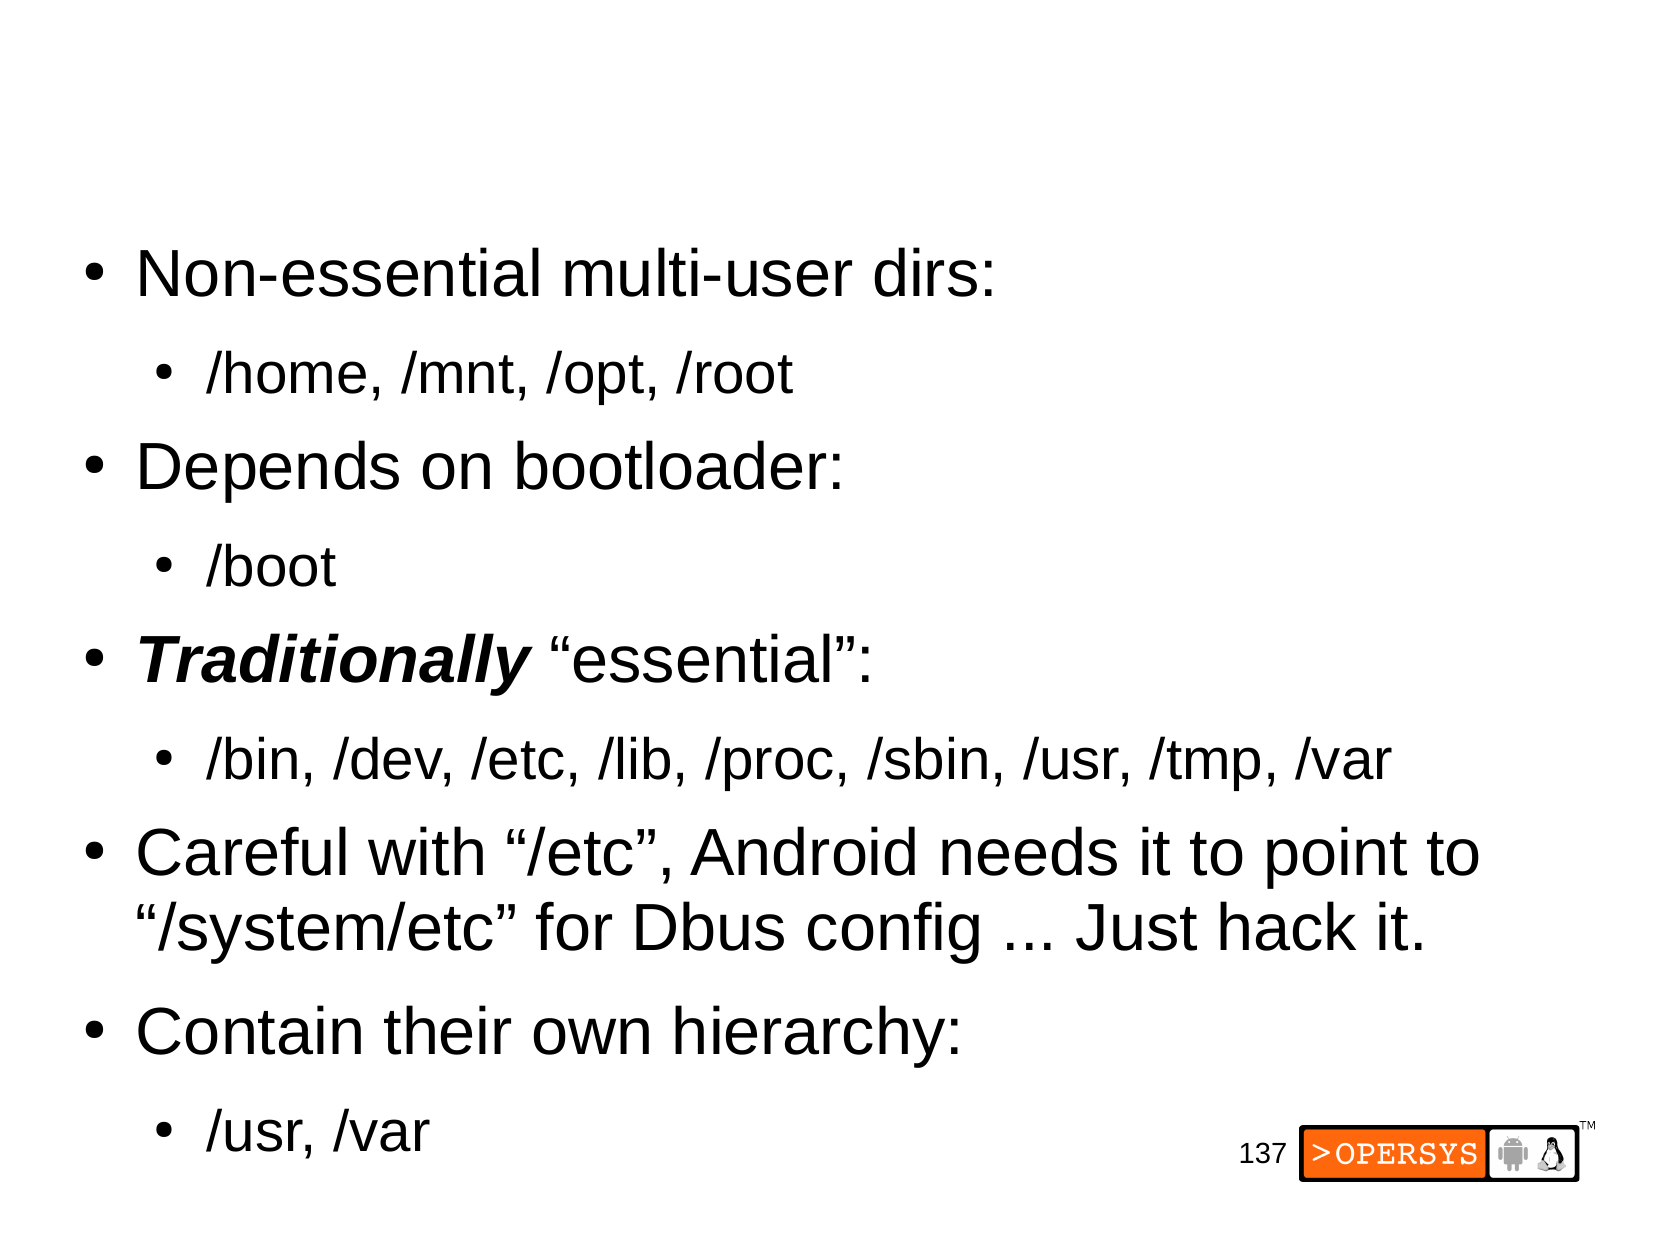

# Non-essential multi-user dirs:
/home, /mnt, /opt, /root
Depends on bootloader:
/boot
Traditionally “essential”:
/bin, /dev, /etc, /lib, /proc, /sbin, /usr, /tmp, /var
Careful with “/etc”, Android needs it to point to “/system/etc” for Dbus config ... Just hack it.
Contain their own hierarchy:
/usr, /var